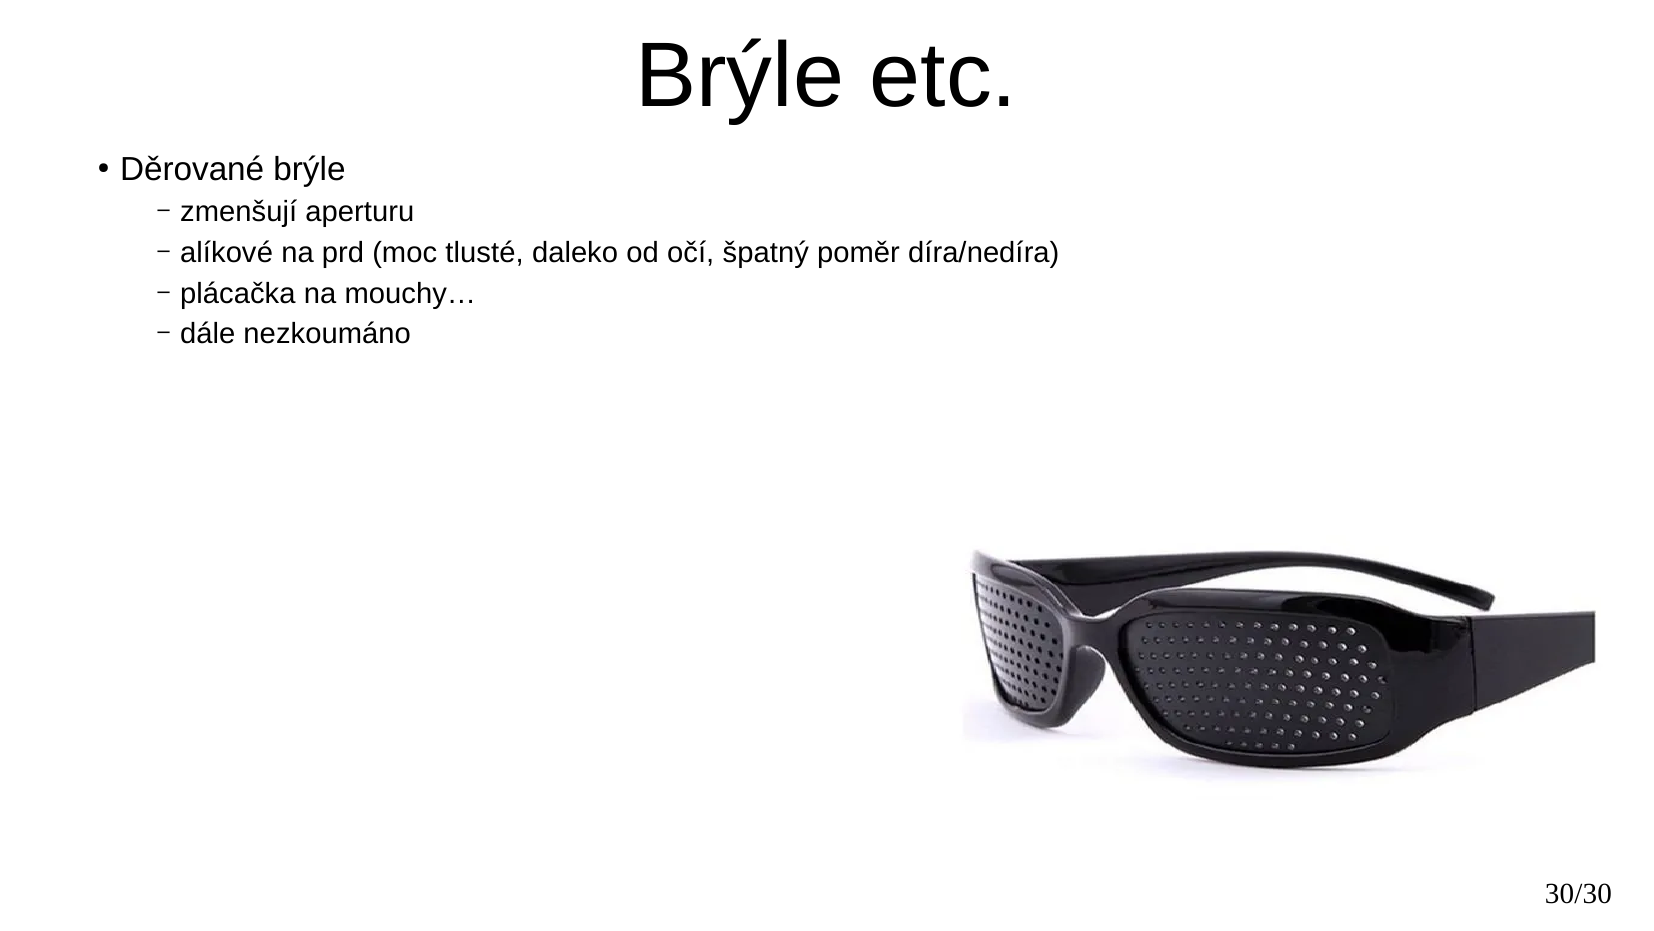

# Brýle etc.
Děrované brýle
zmenšují aperturu
alíkové na prd (moc tlusté, daleko od očí, špatný poměr díra/nedíra)
plácačka na mouchy…
dále nezkoumáno
30